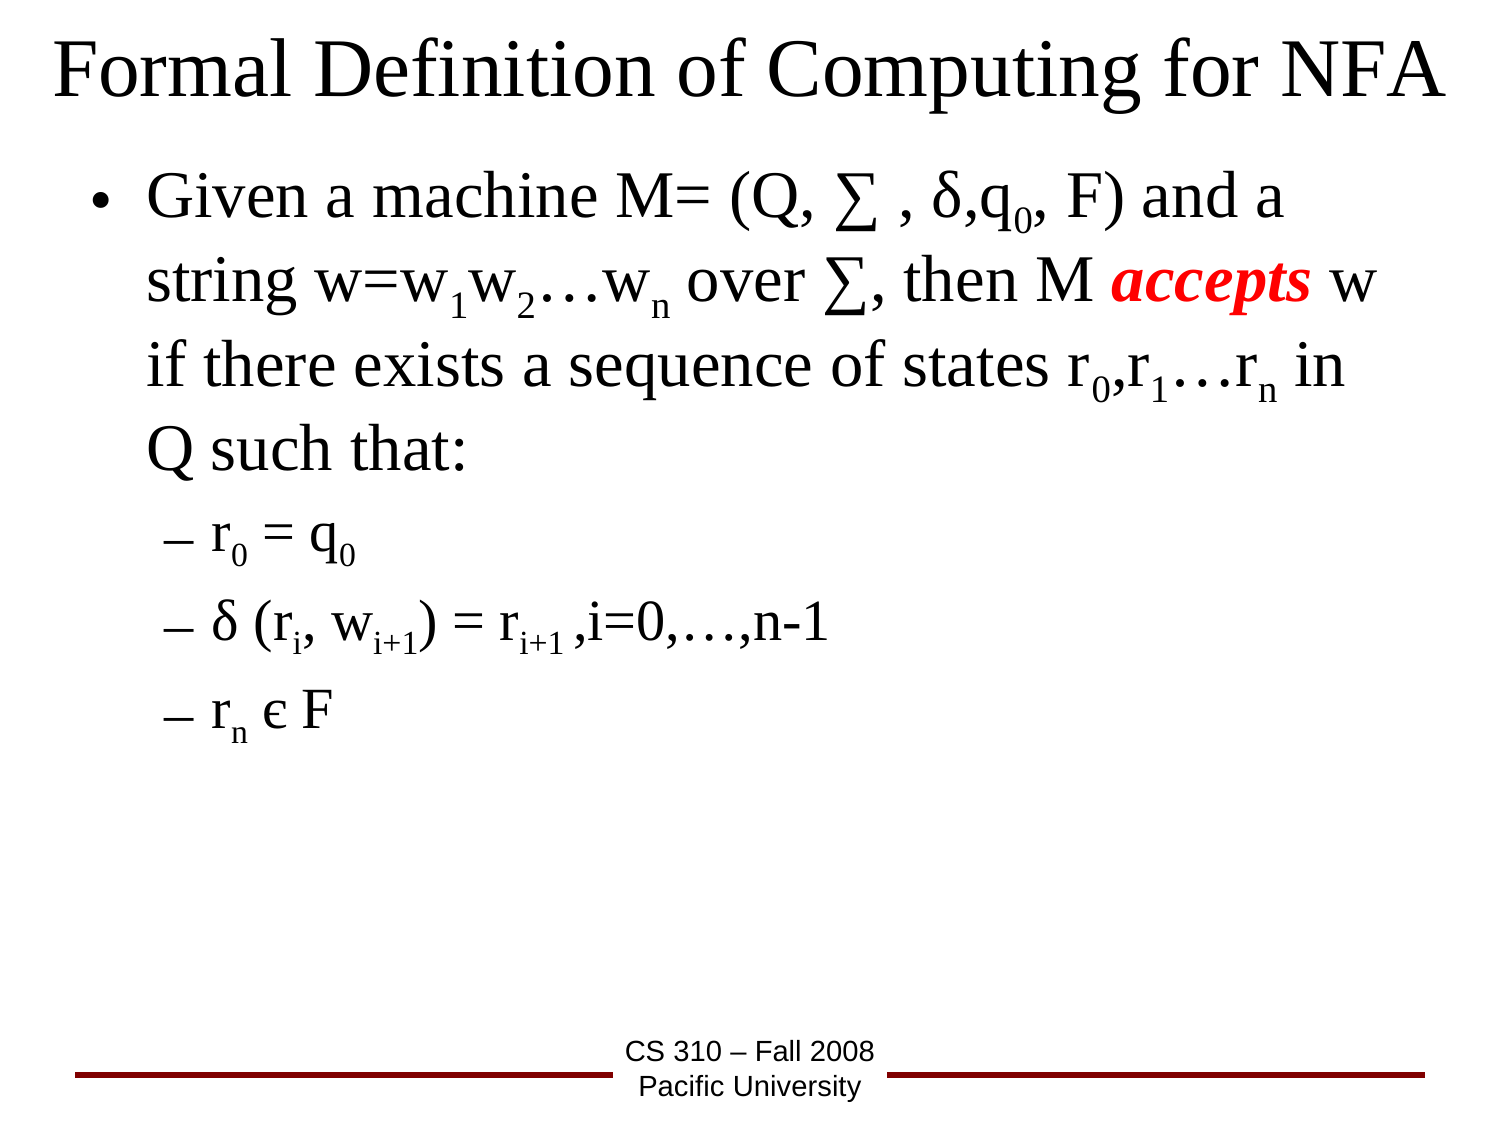

# Formal Definition of Computing for NFA
Given a machine M= (Q, ∑ , δ,q0, F) and a string w=w1w2…wn over ∑, then M accepts w if there exists a sequence of states r0,r1…rn in Q such that:
r0 = q0
δ (ri, wi+1) = ri+1 ,i=0,…,n-1
rn є F